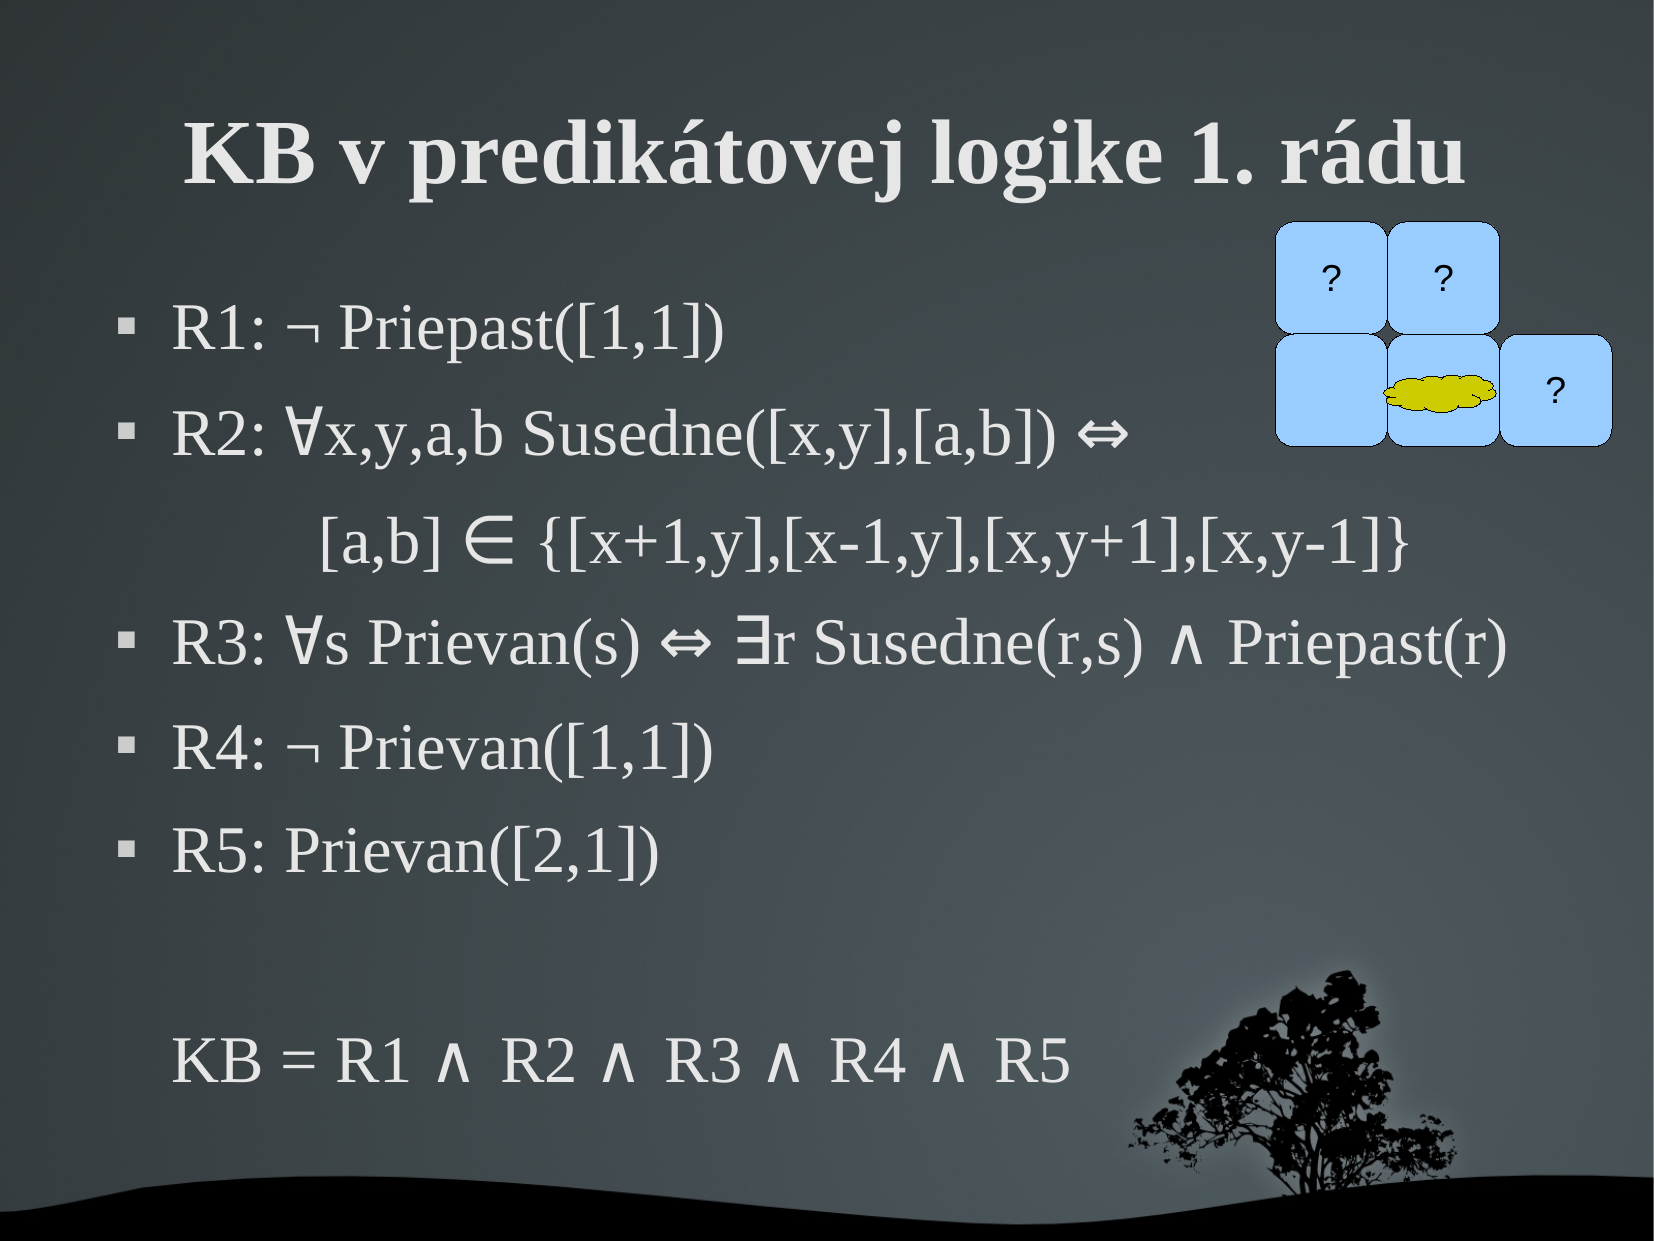

# KB v predikátovej logike 1. rádu
?
?
R1: ¬ Priepast([1,1])
R2: ∀x,y,a,b Susedne([x,y],[a,b]) ⇔
[a,b] ∈ {[x+1,y],[x-1,y],[x,y+1],[x,y-1]}
R3: ∀s Prievan(s) ⇔ ∃r Susedne(r,s) ∧ Priepast(r)
R4: ¬ Prievan([1,1])
R5: Prievan([2,1])
KB = R1 ∧ R2 ∧ R3 ∧ R4 ∧ R5
?